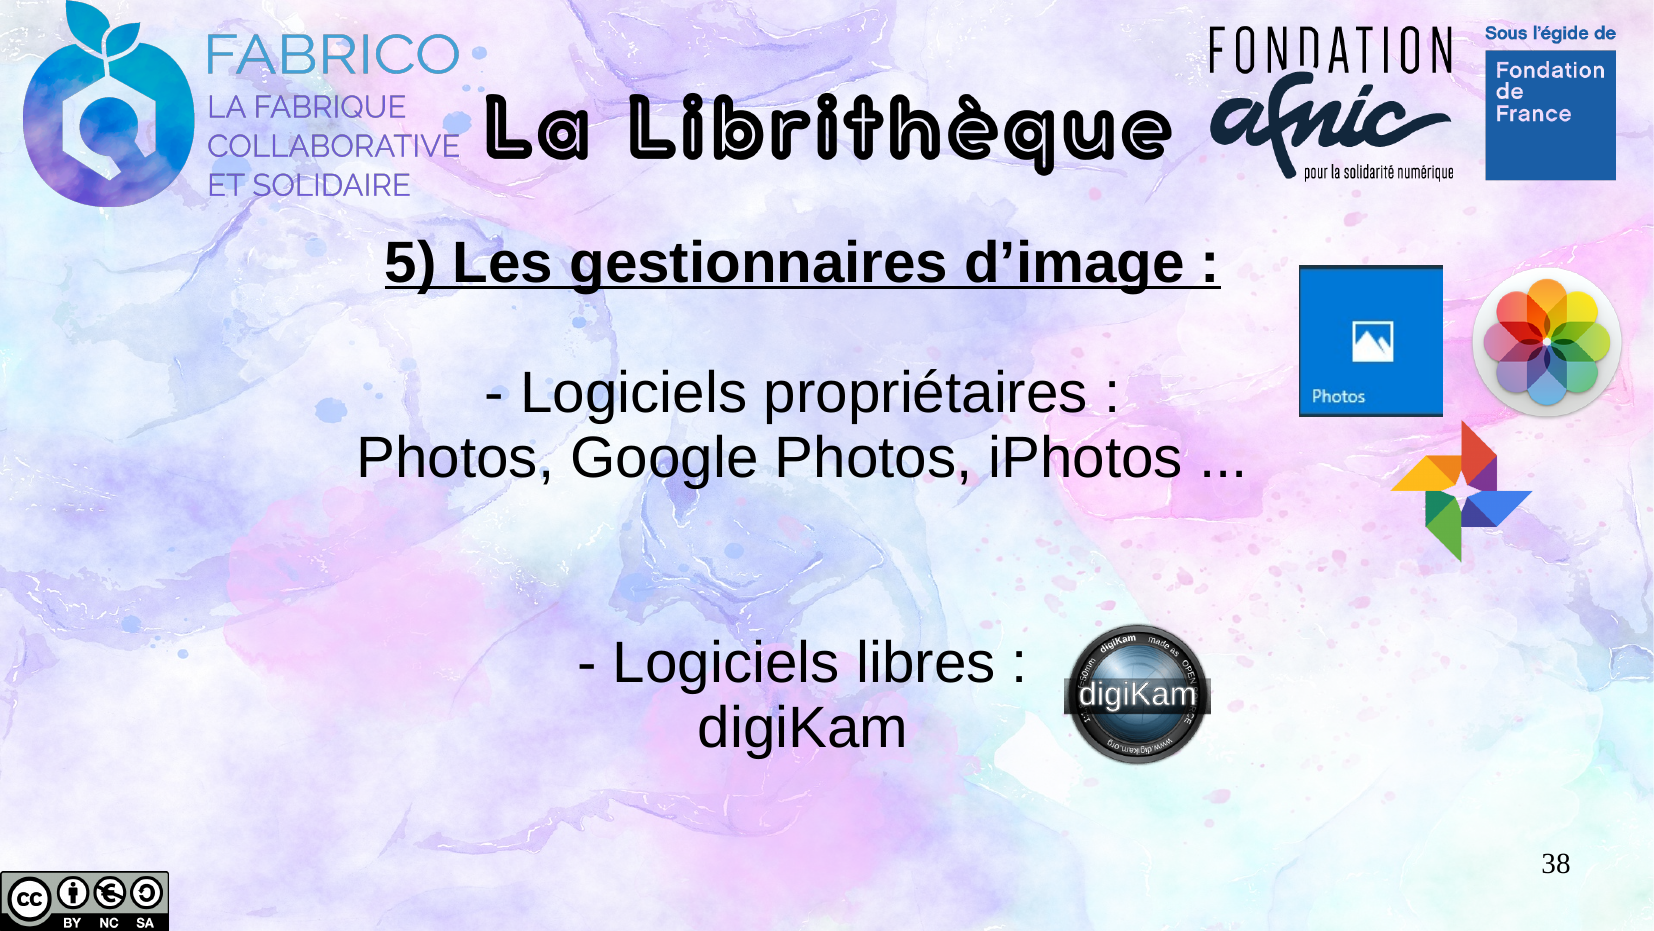

# 5) Les gestionnaires d’image :
- Logiciels propriétaires :
Photos, Google Photos, iPhotos ...
- Logiciels libres :
digiKam
38